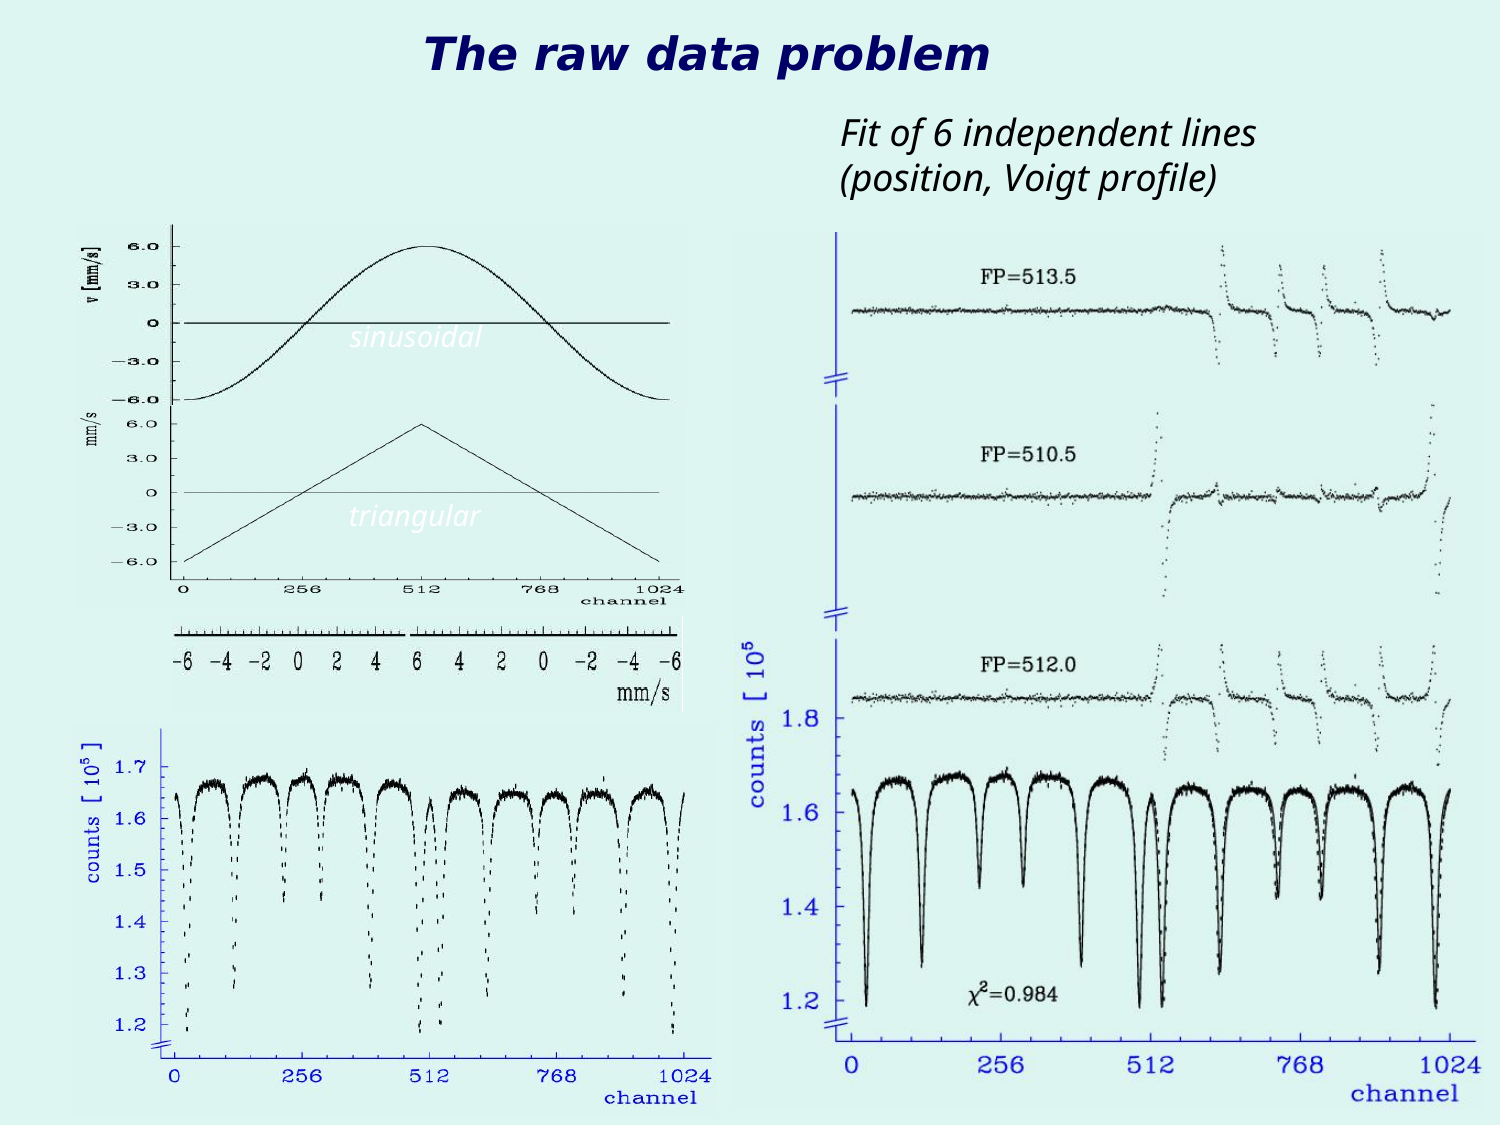

The raw data problem
Fit of 6 independent lines
(position, Voigt profile)
sinusoidal
triangular